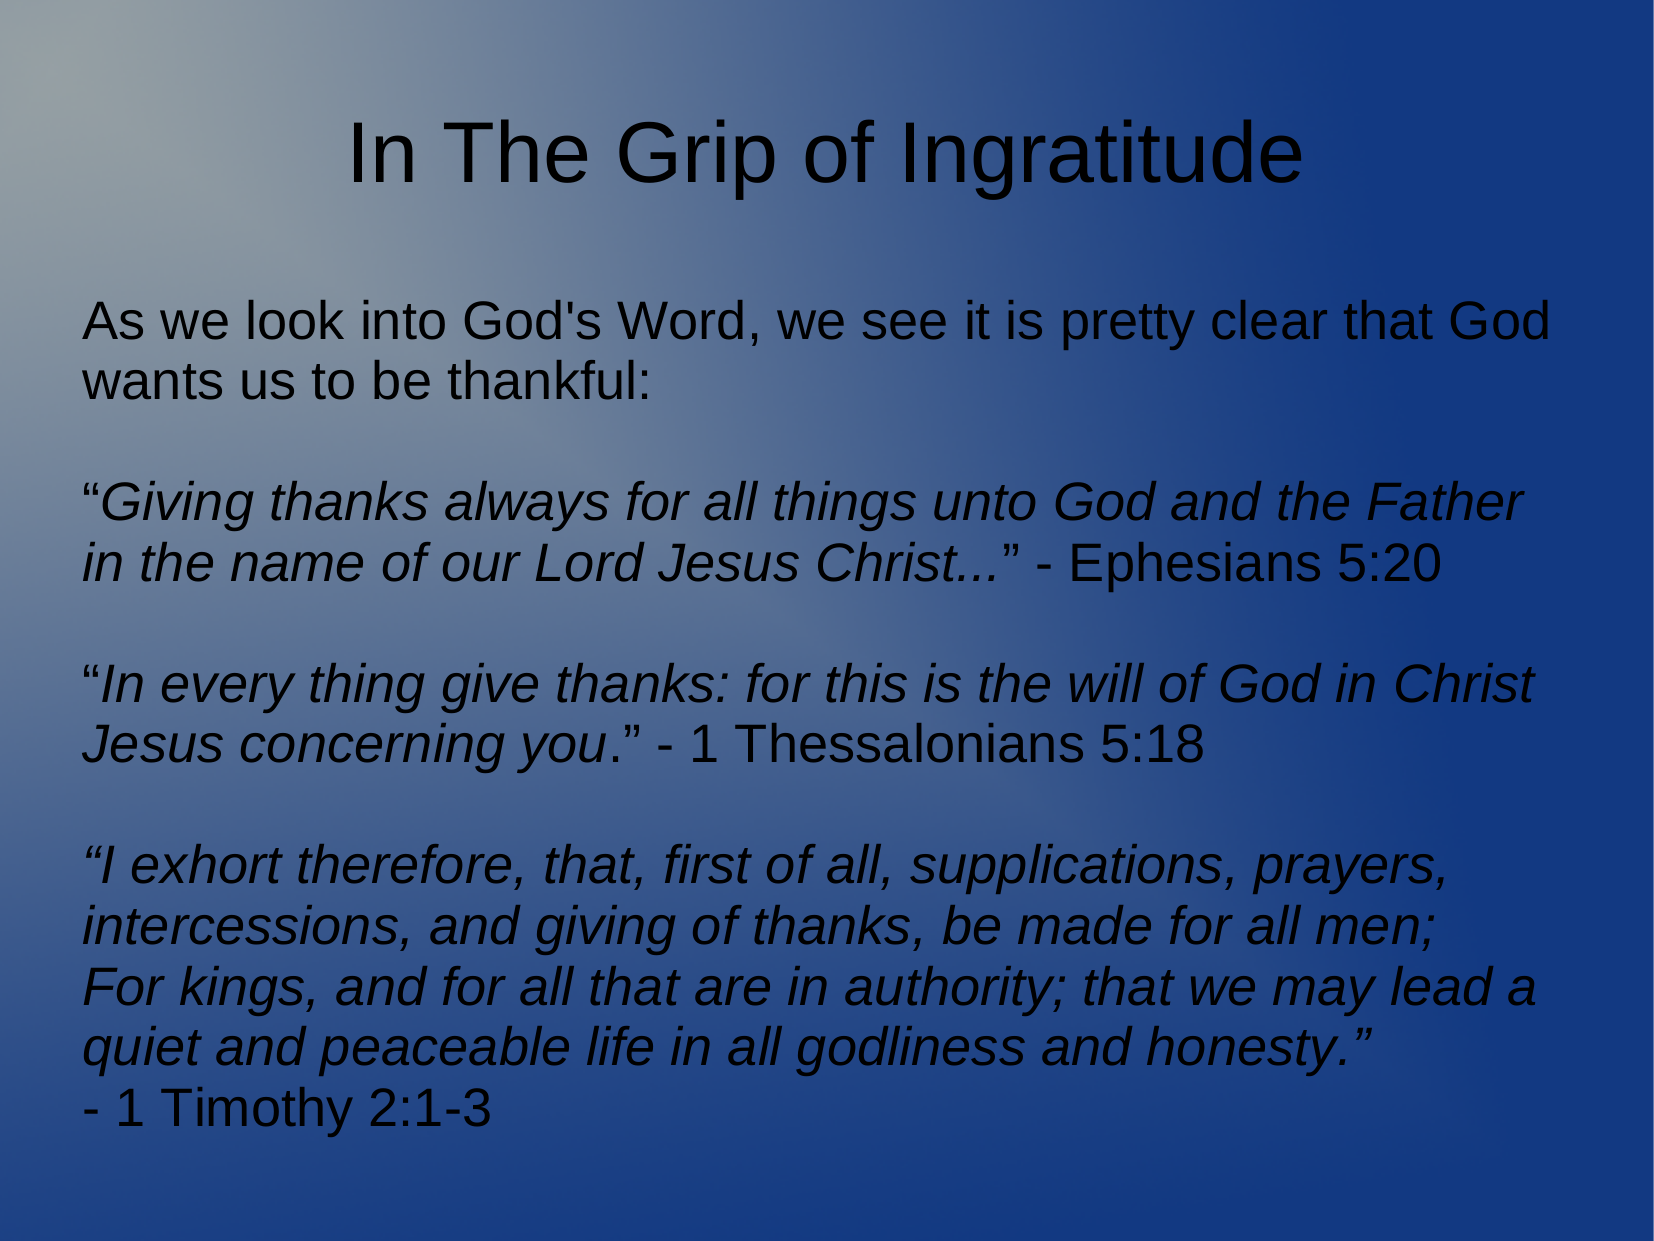

# In The Grip of Ingratitude
As we look into God's Word, we see it is pretty clear that God wants us to be thankful:
“Giving thanks always for all things unto God and the Father in the name of our Lord Jesus Christ...” - Ephesians 5:20
“In every thing give thanks: for this is the will of God in Christ Jesus concerning you.” - 1 Thessalonians 5:18
“I exhort therefore, that, first of all, supplications, prayers, intercessions, and giving of thanks, be made for all men;
For kings, and for all that are in authority; that we may lead a quiet and peaceable life in all godliness and honesty.”
- 1 Timothy 2:1-3